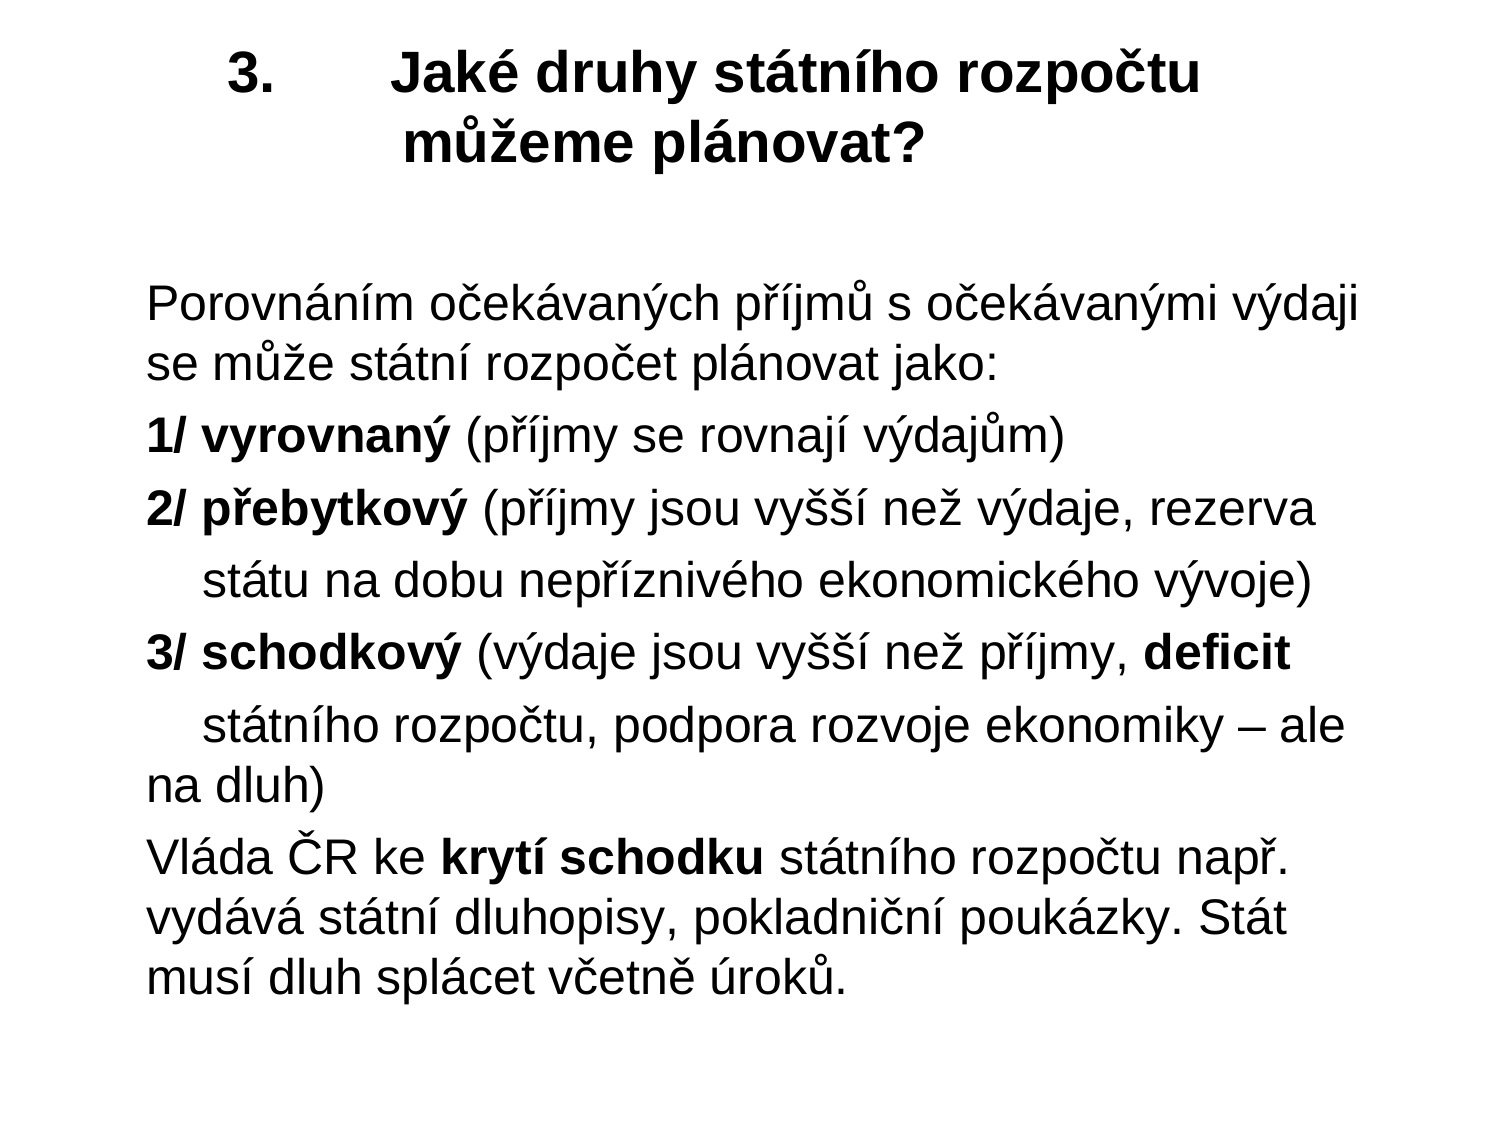

# 3.	Jaké druhy státního rozpočtu 		 můžeme plánovat?
	Porovnáním očekávaných příjmů s očekávanými výdaji se může státní rozpočet plánovat jako:
	1/ vyrovnaný (příjmy se rovnají výdajům)
	2/ přebytkový (příjmy jsou vyšší než výdaje, rezerva
 státu na dobu nepříznivého ekonomického vývoje)
	3/ schodkový (výdaje jsou vyšší než příjmy, deficit
 státního rozpočtu, podpora rozvoje ekonomiky – ale na dluh)
	Vláda ČR ke krytí schodku státního rozpočtu např. vydává státní dluhopisy, pokladniční poukázky. Stát musí dluh splácet včetně úroků.